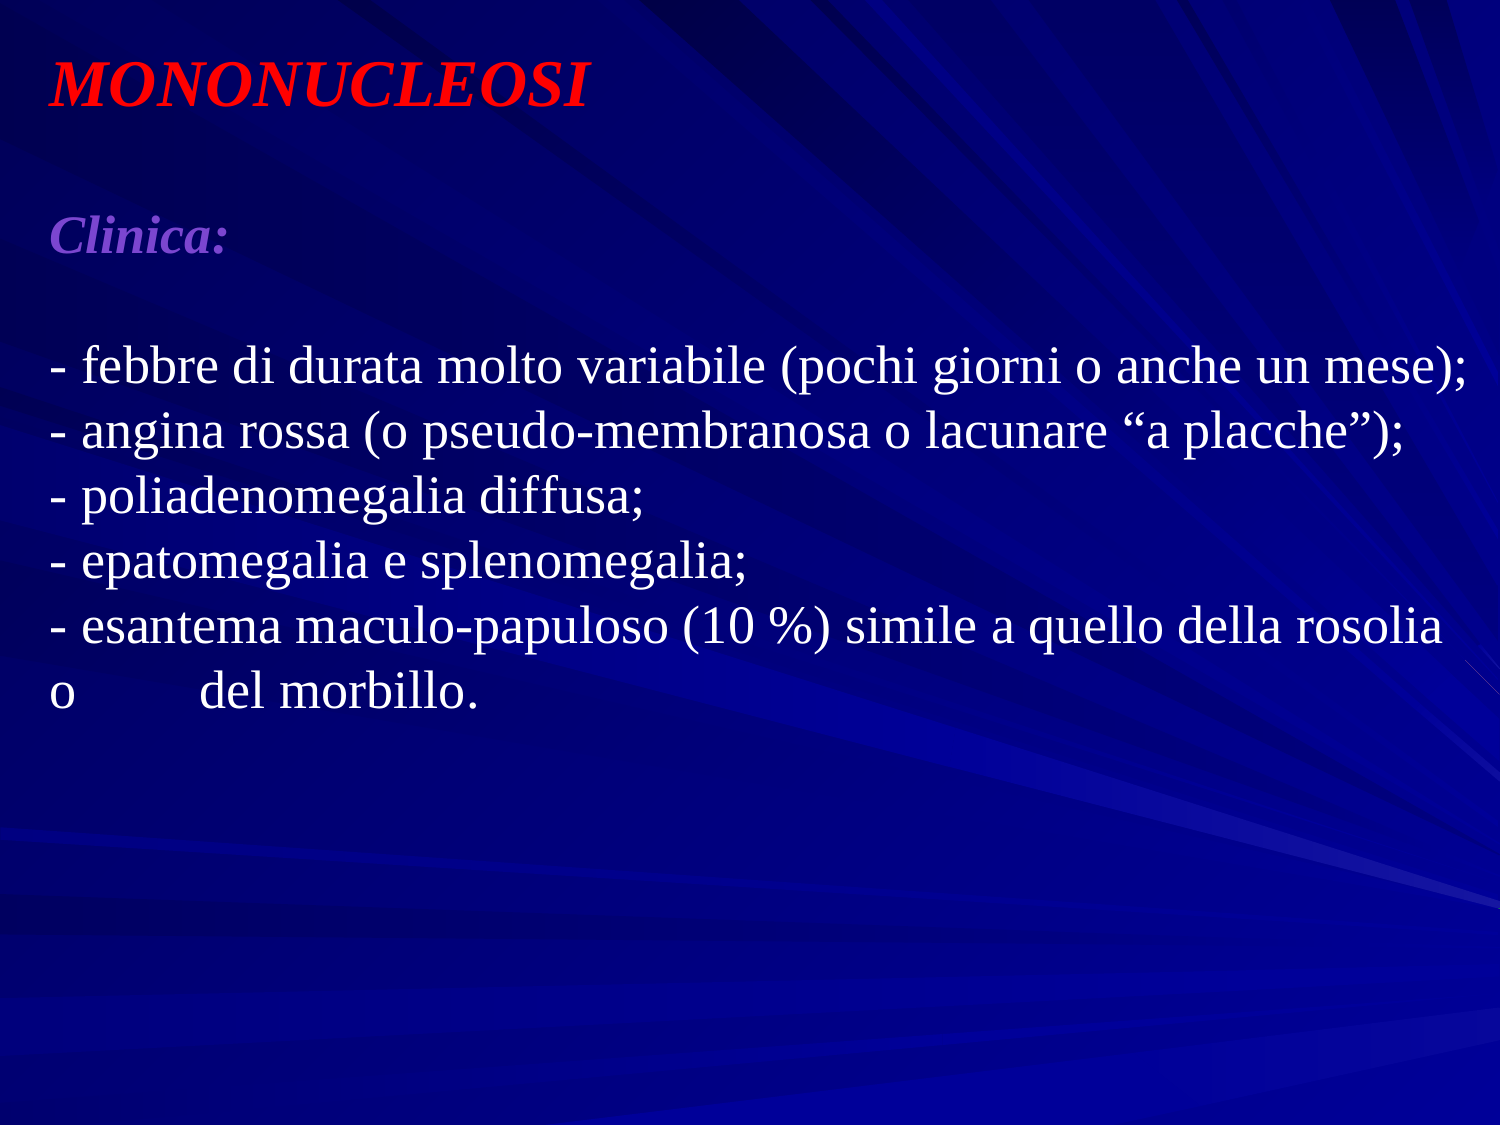

MONONUCLEOSI
Clinica:
- febbre di durata molto variabile (pochi giorni o anche un mese);
- angina rossa (o pseudo-membranosa o lacunare “a placche”);
- poliadenomegalia diffusa;
- epatomegalia e splenomegalia;
- esantema maculo-papuloso (10 %) simile a quello della rosolia o 	del morbillo.